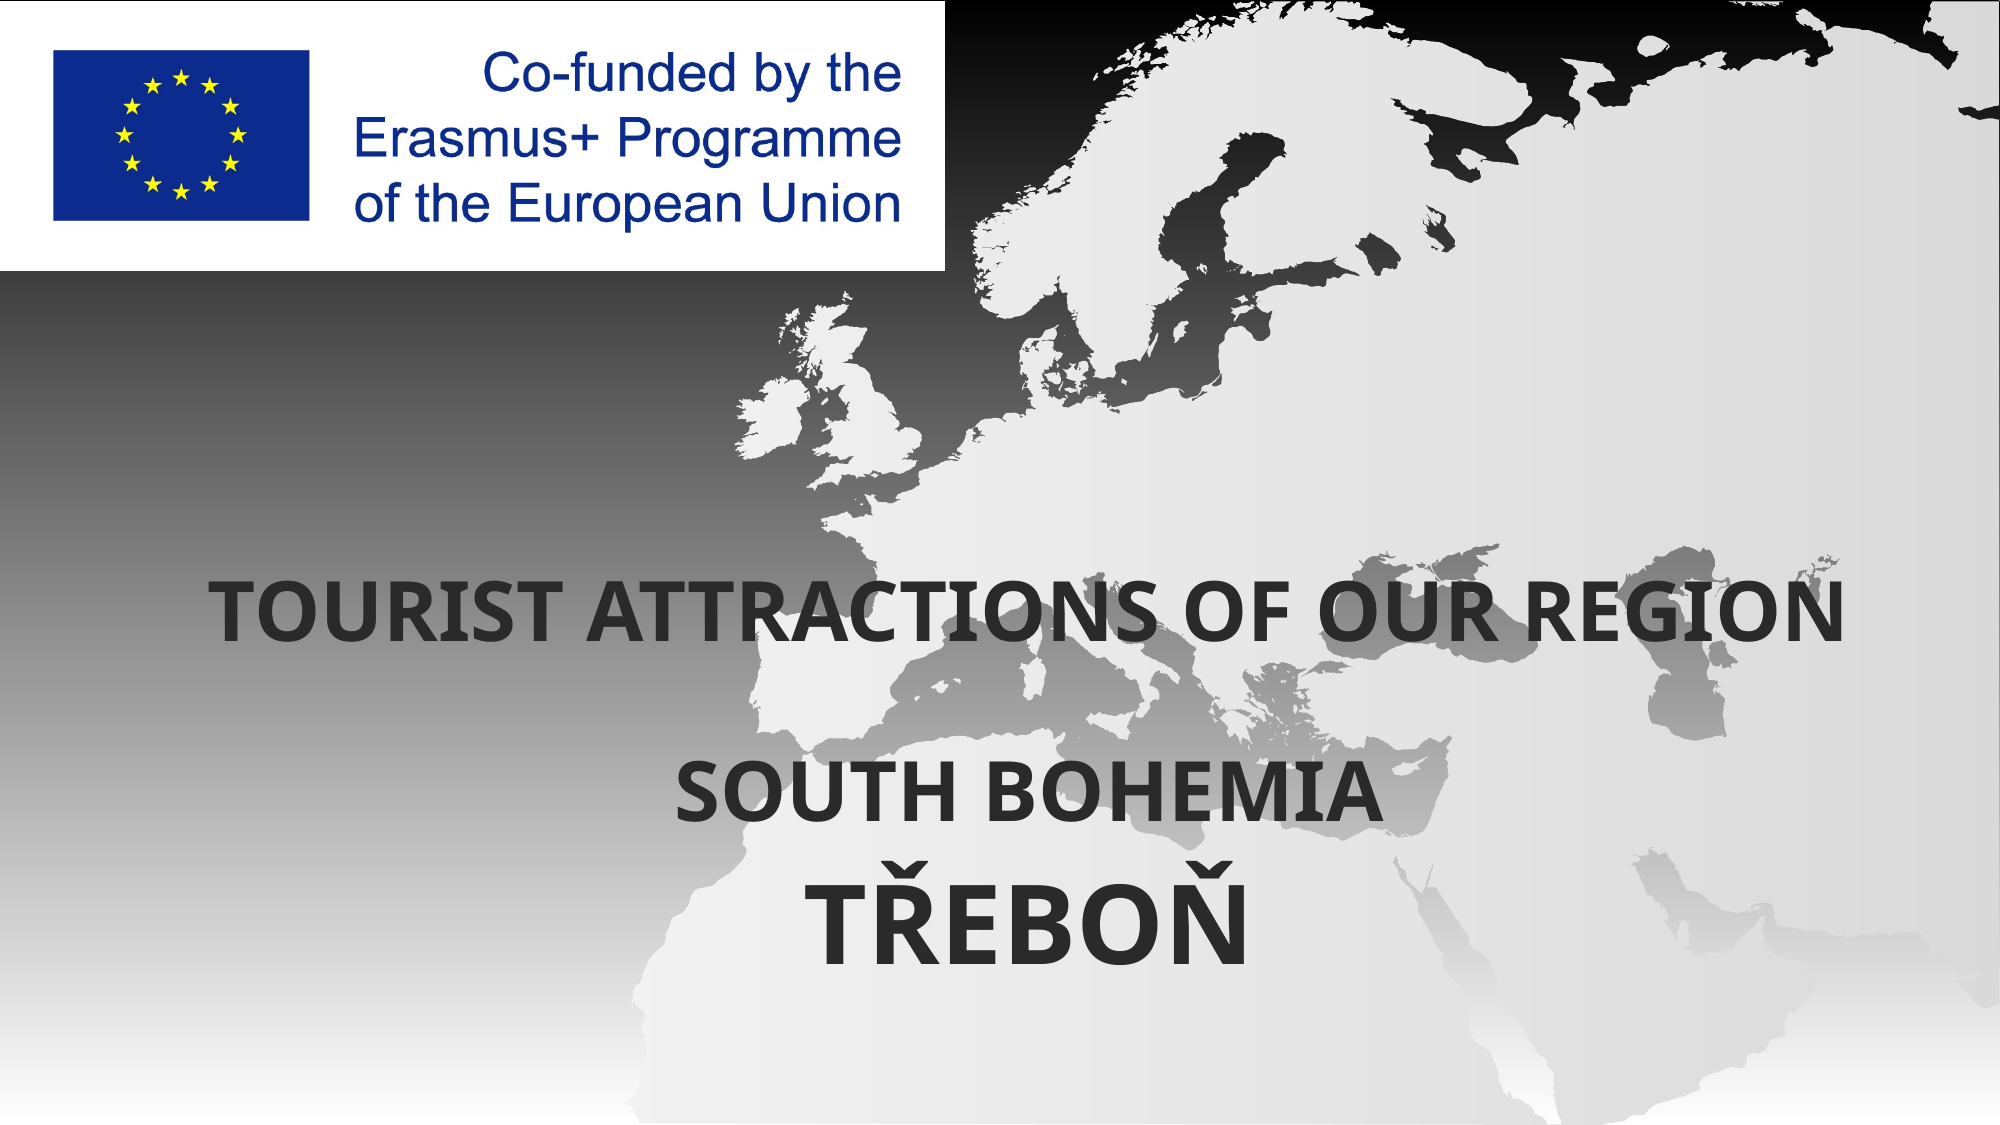

# TOURIST ATTRACTIONS OF OUR REGION SOUTH BOHEMIA TŘEBOŇ